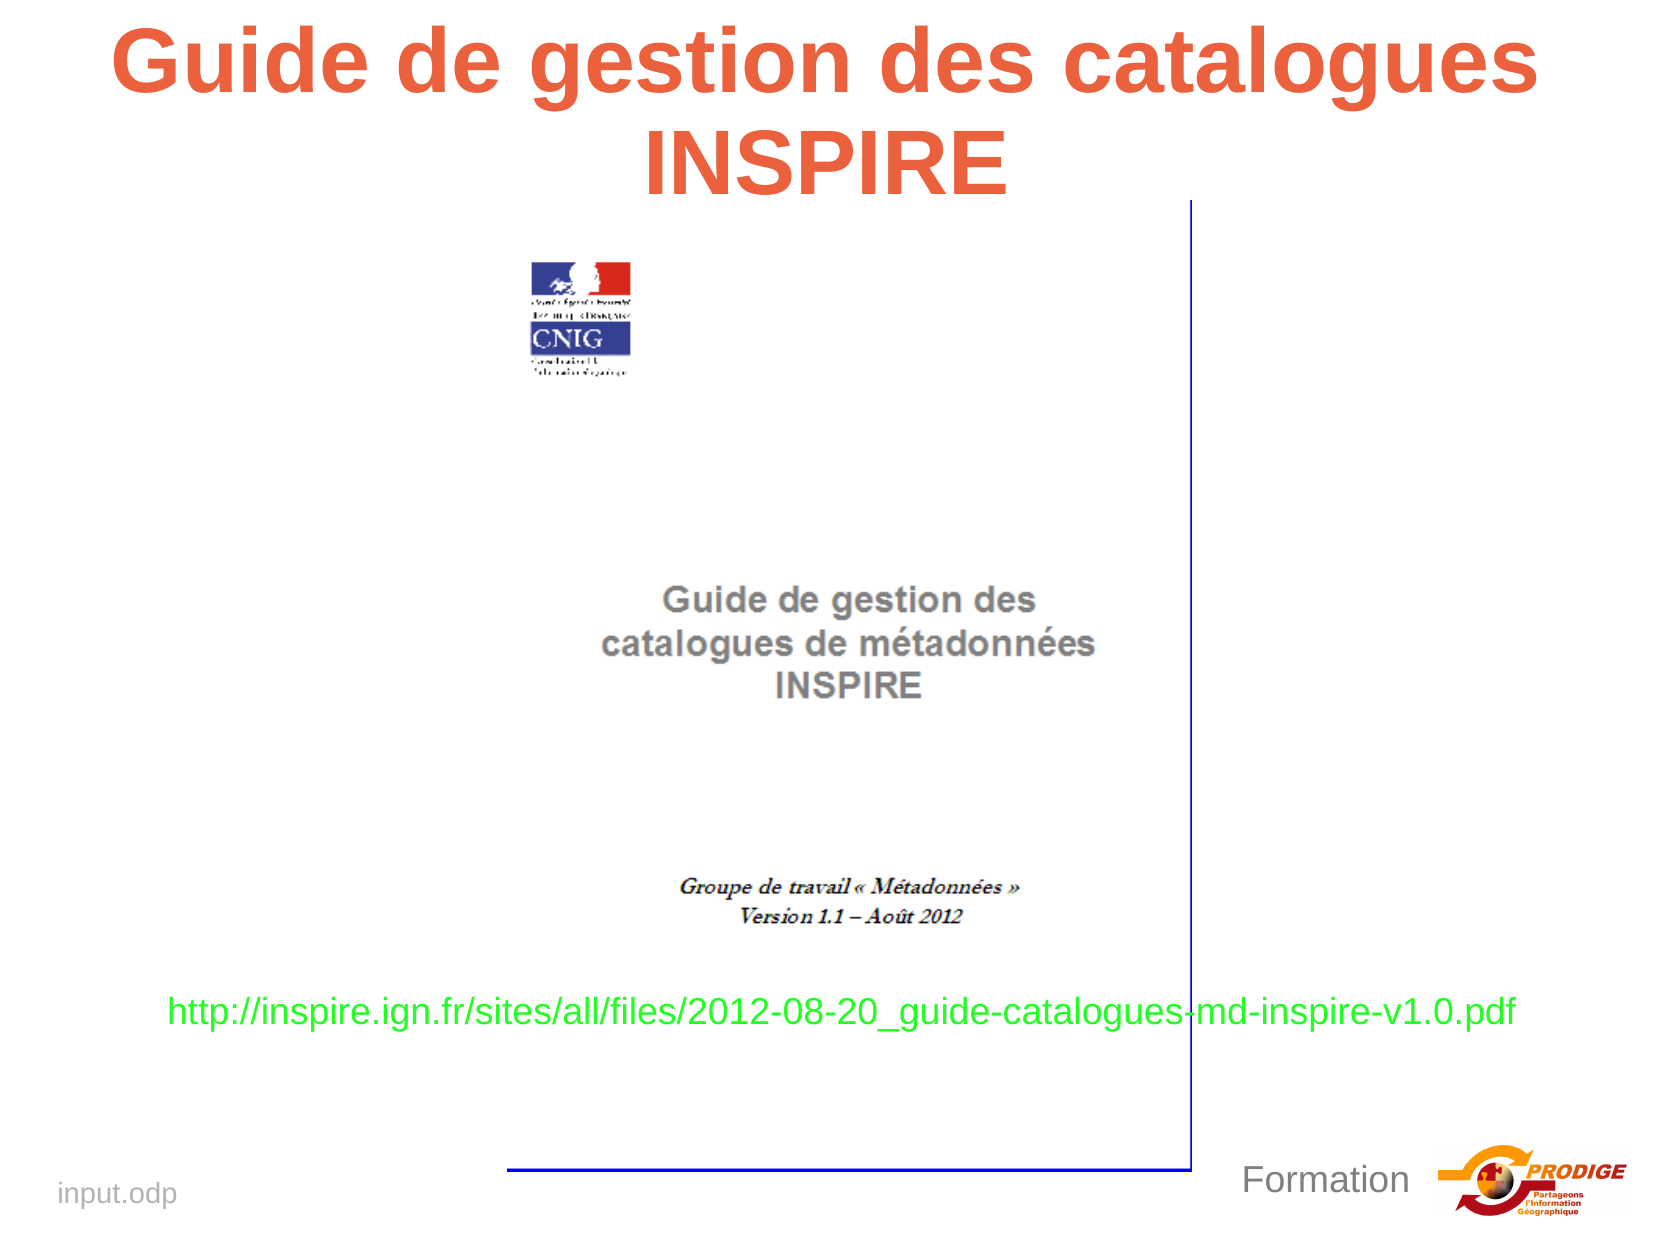

# Guide de gestion des catalogues INSPIRE
http://inspire.ign.fr/sites/all/files/2012-08-20_guide-catalogues-md-inspire-v1.0.pdf